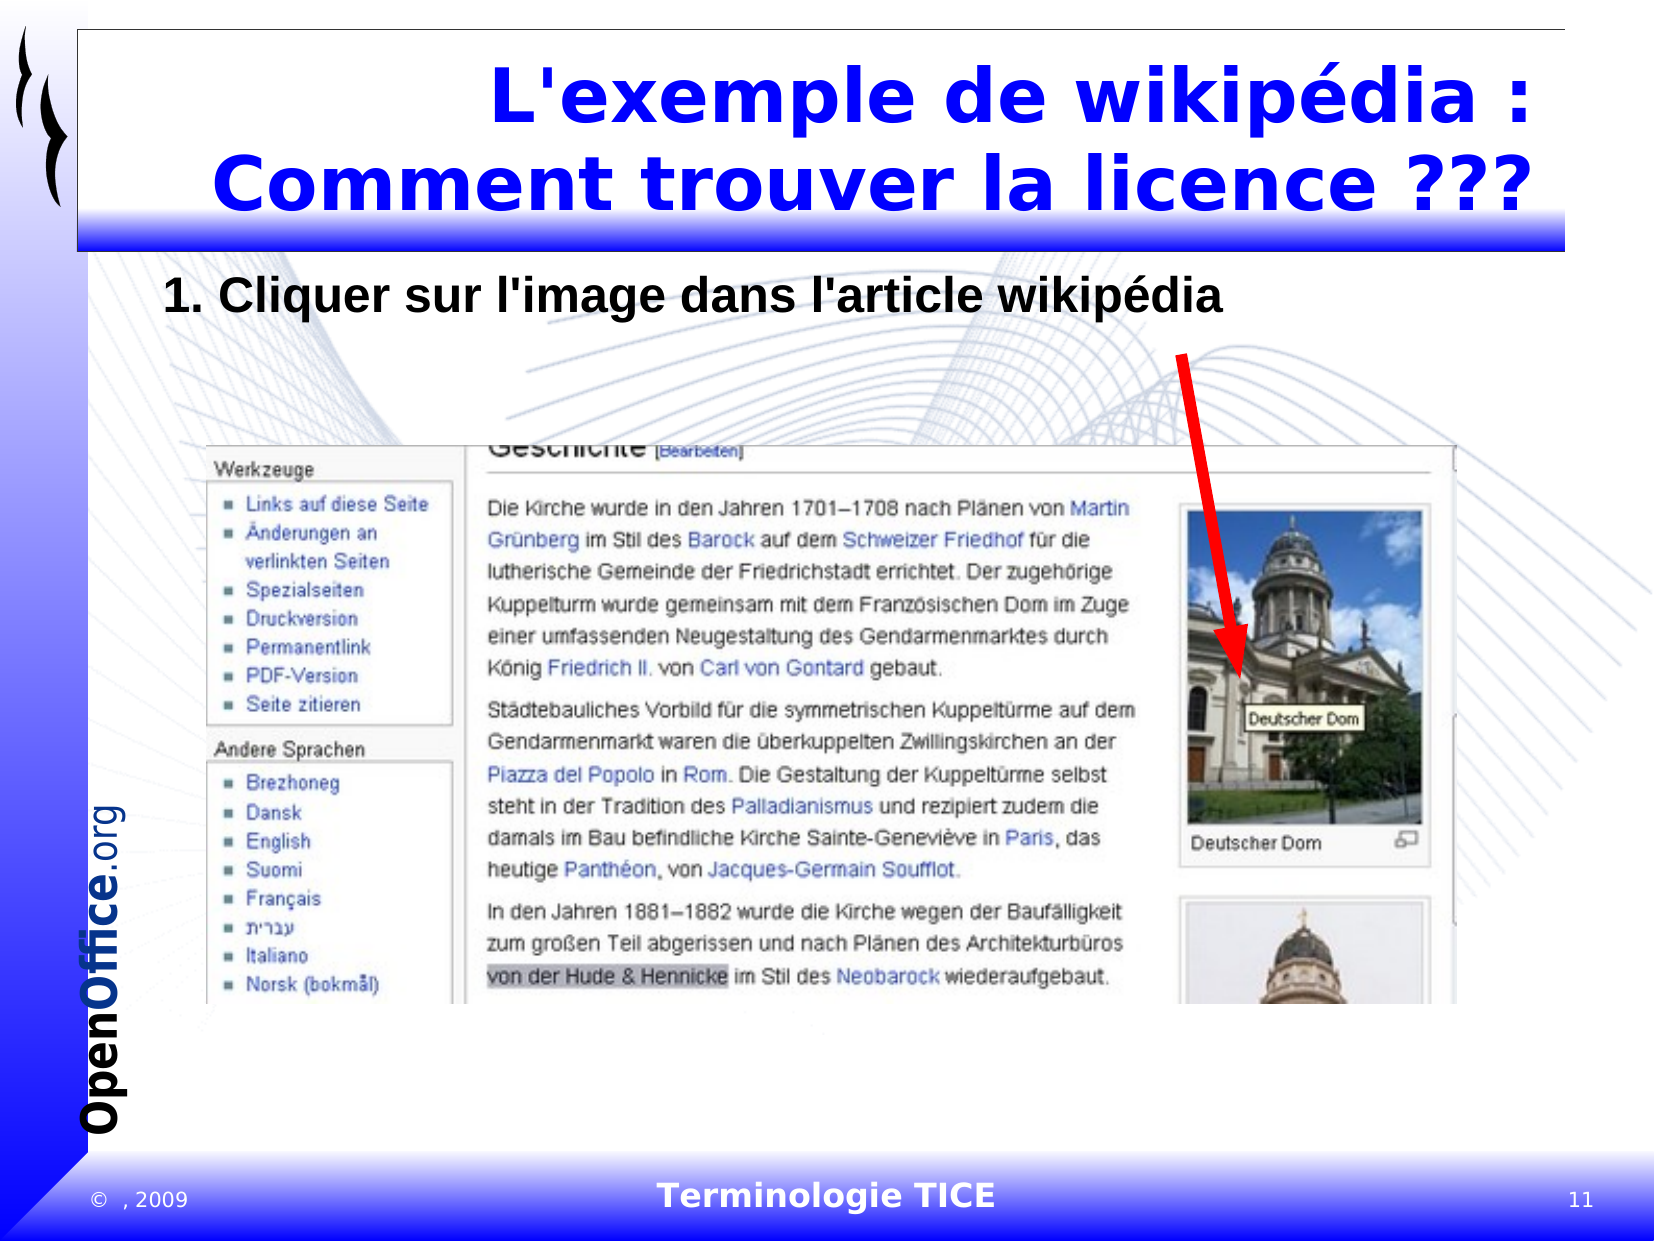

# L'exemple de wikipédia : Comment trouver la licence ???
1. Cliquer sur l'image dans l'article wikipédia